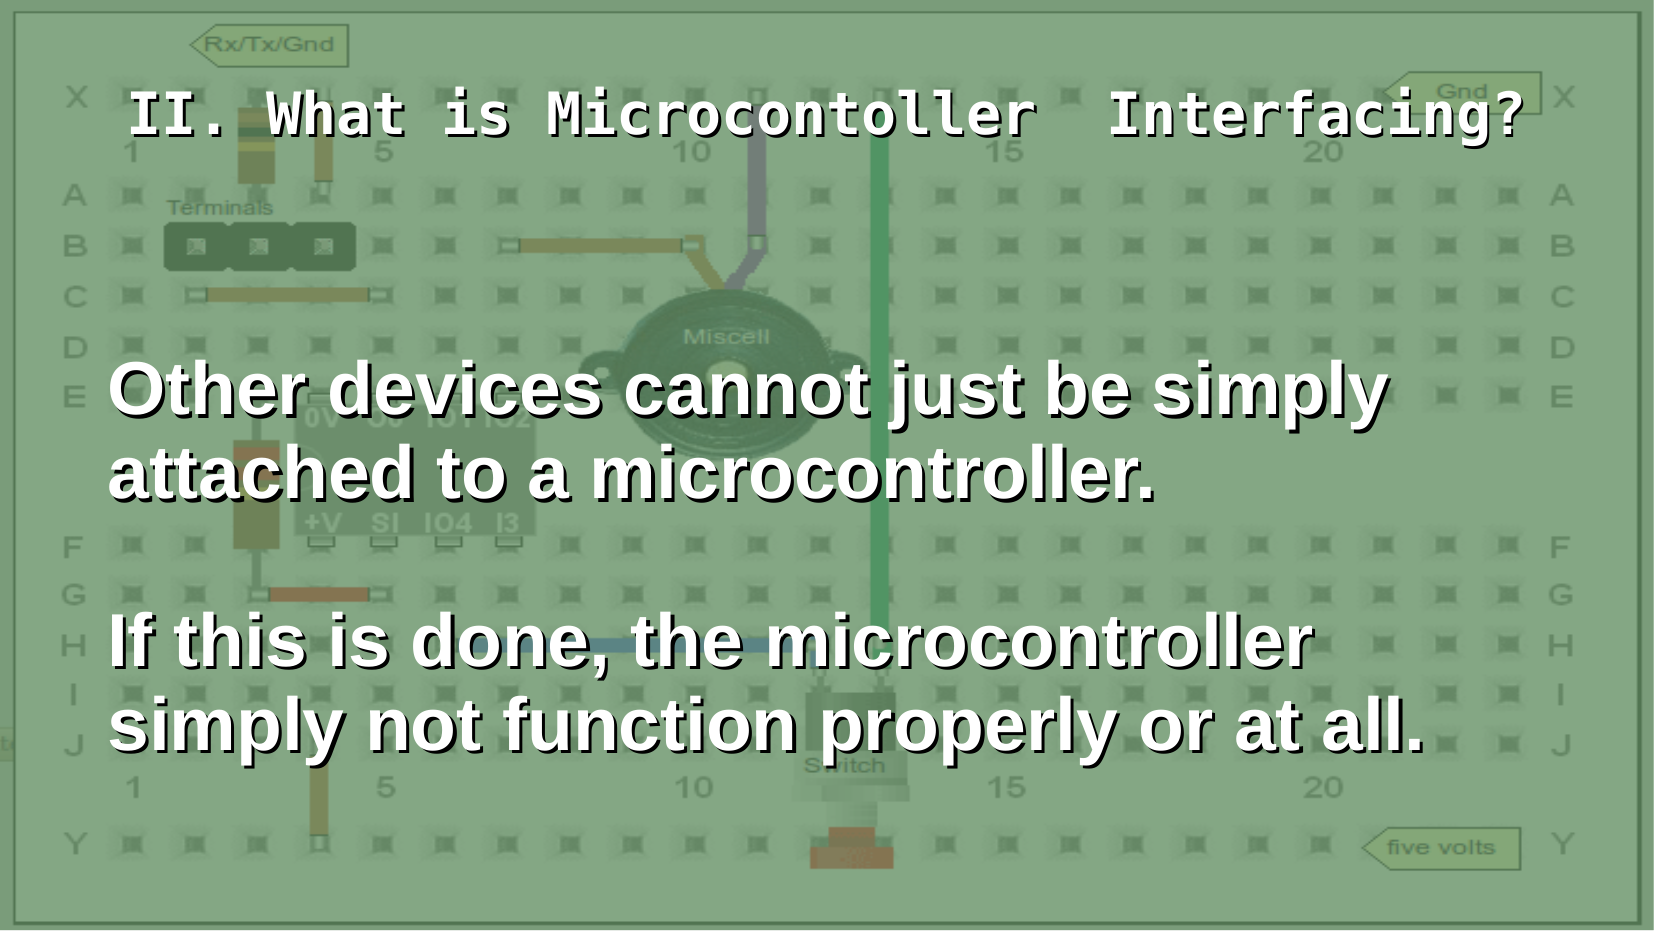

# II. What is Microcontoller Interfacing?
Other devices cannot just be simply
attached to a microcontroller.
If this is done, the microcontroller simply not function properly or at all.